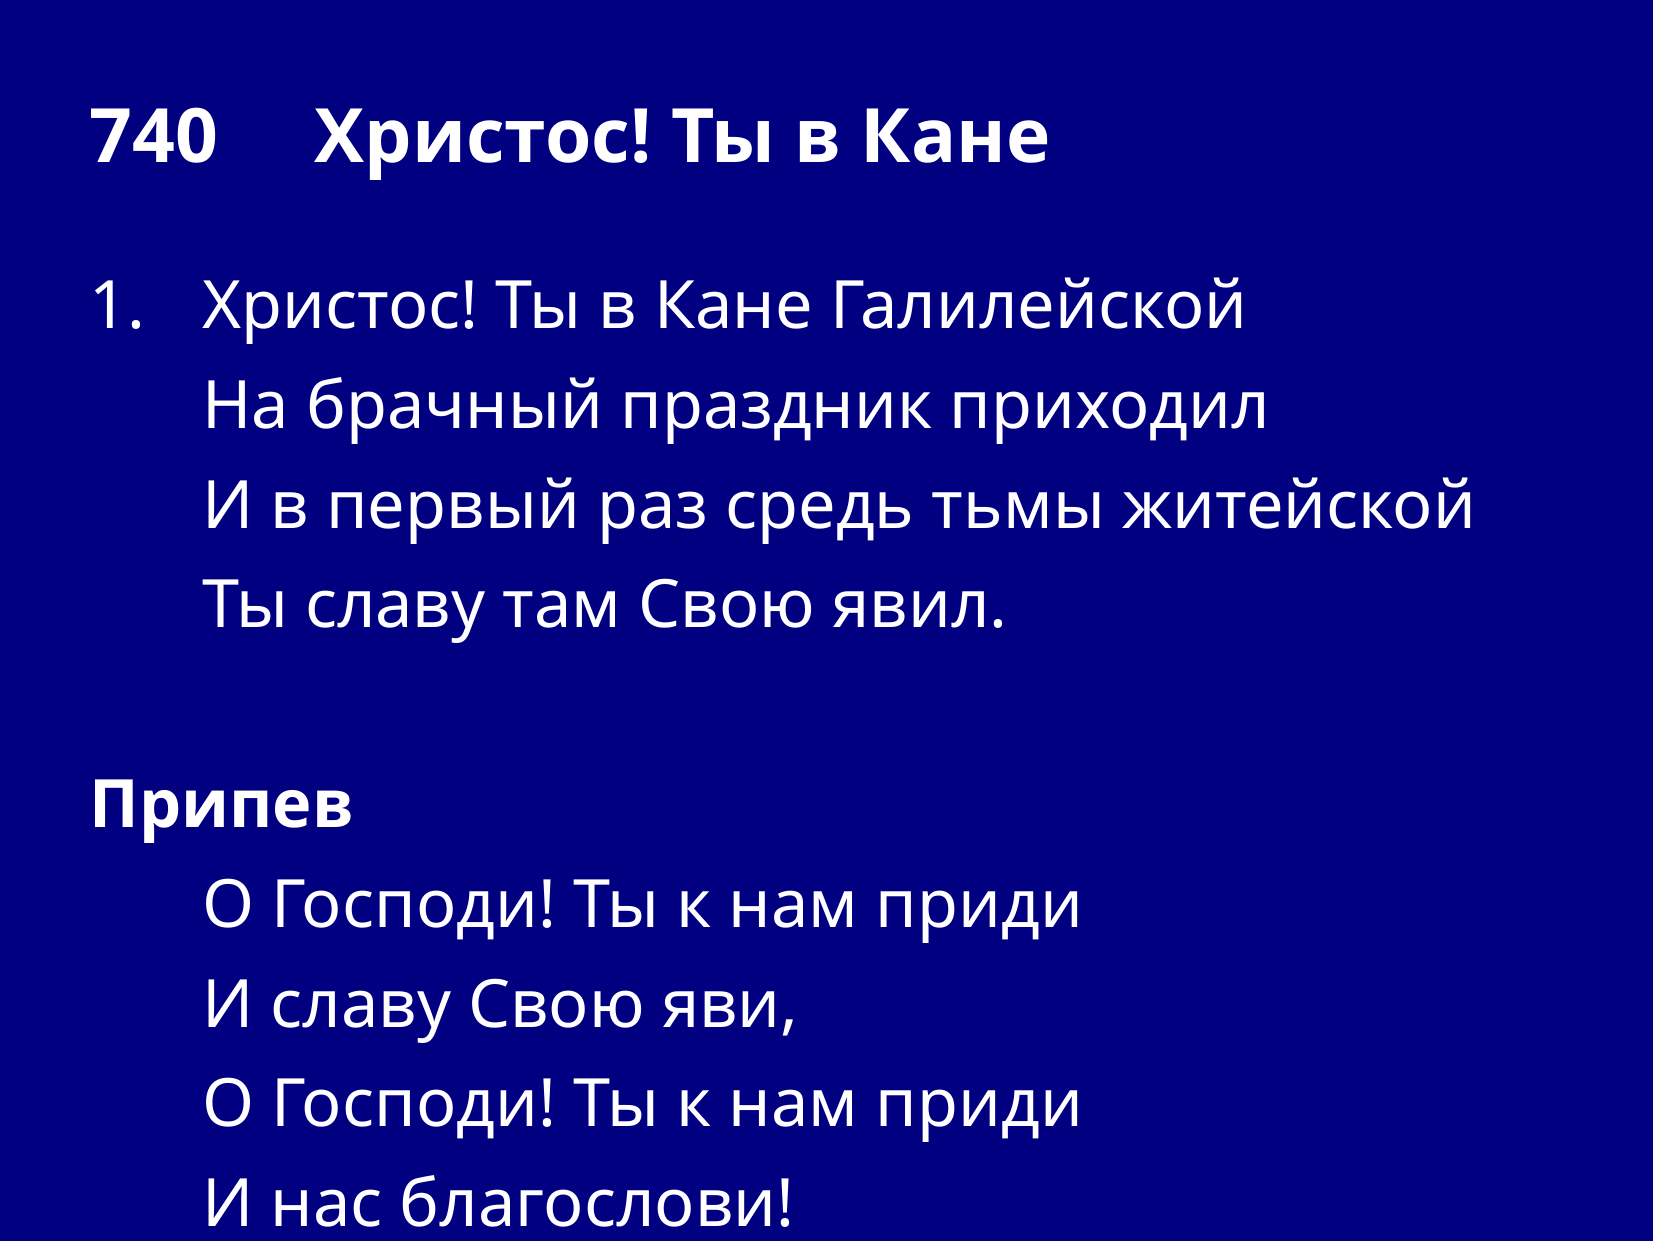

740	Христос! Ты в Кане
1.	Христос! Ты в Кане Галилейской
	На брачный праздник приходил
	И в первый раз средь тьмы житейской
	Ты славу там Свою явил.
Припев
	О Господи! Ты к нам приди
	И славу Свою яви,
	О Господи! Ты к нам приди
	И нас благослови!